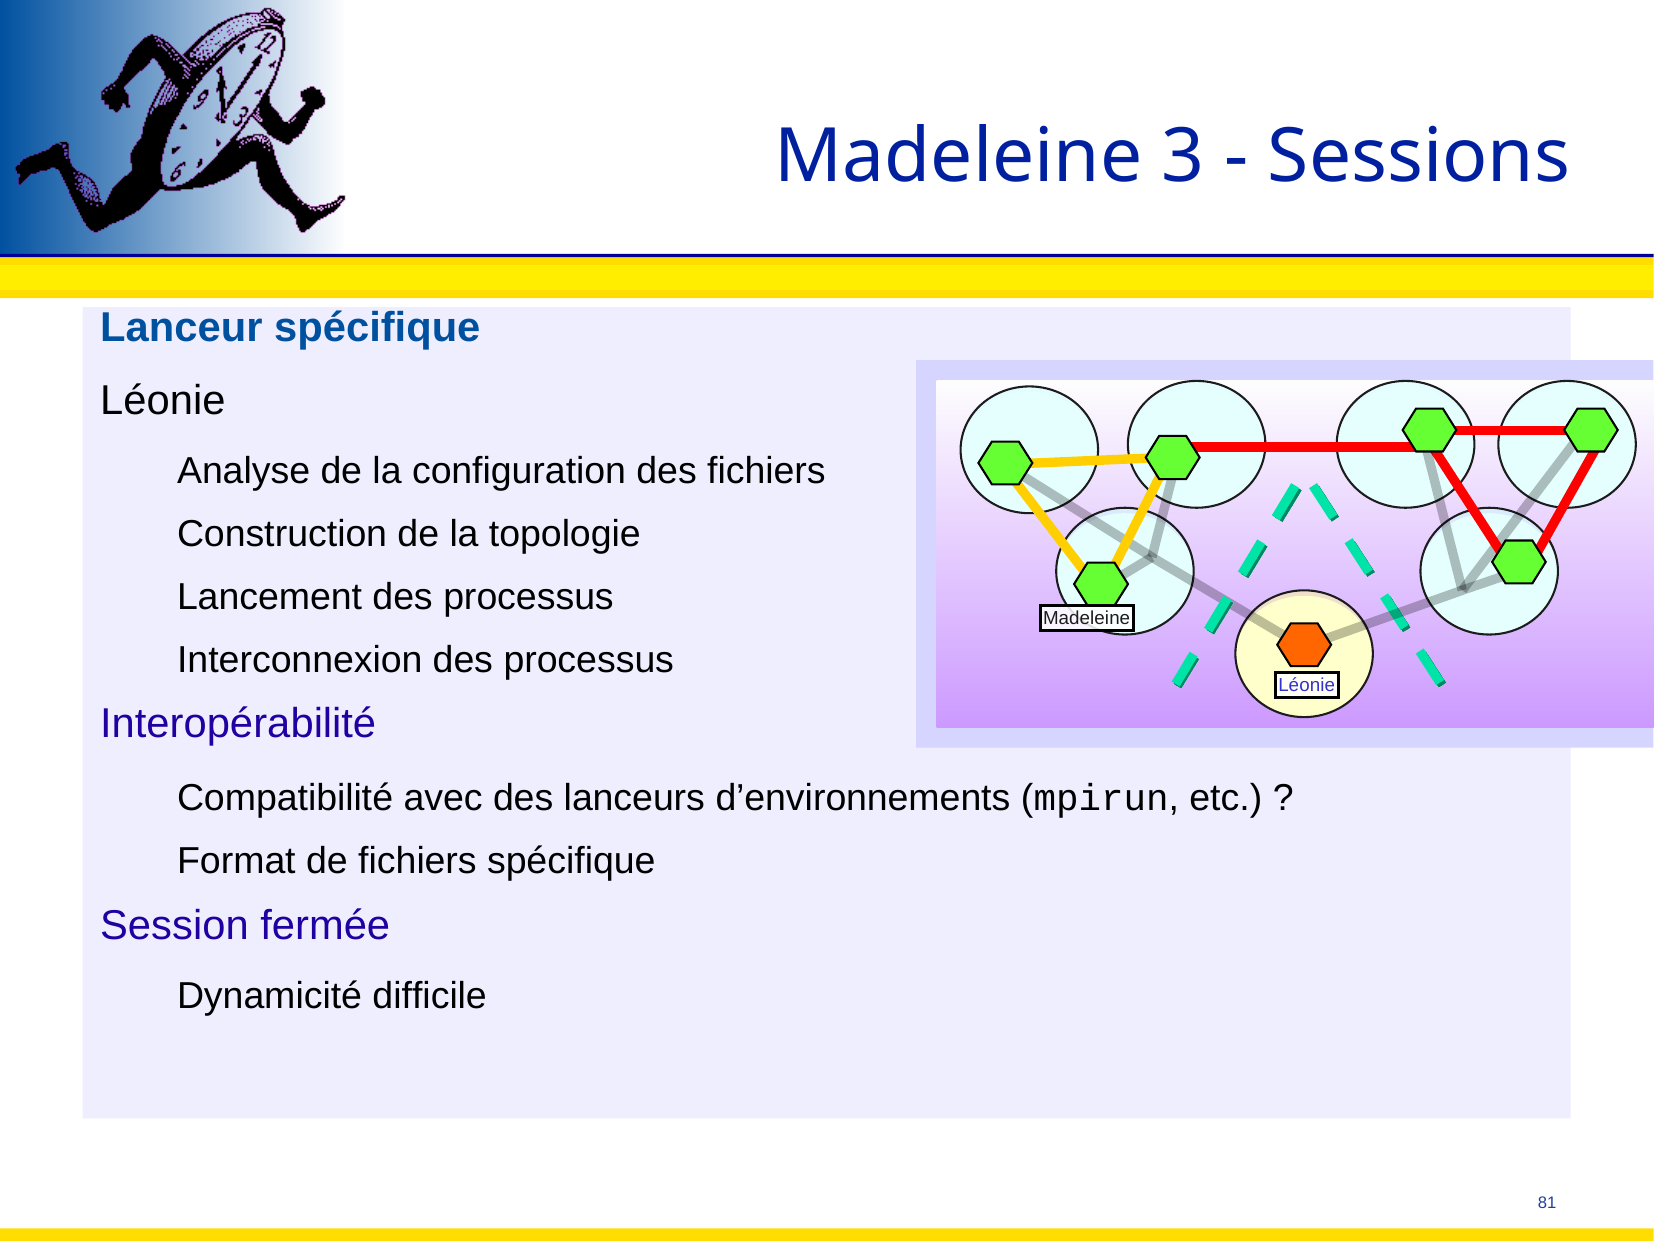

# Madeleine 3 - Sessions
Lanceur spécifique
Léonie
Analyse de la configuration des fichiers
Construction de la topologie
Lancement des processus
Interconnexion des processus
Interopérabilité
Compatibilité avec des lanceurs d’environnements (mpirun, etc.) ?
Format de fichiers spécifique
Session fermée
Dynamicité difficile
Madeleine
Léonie